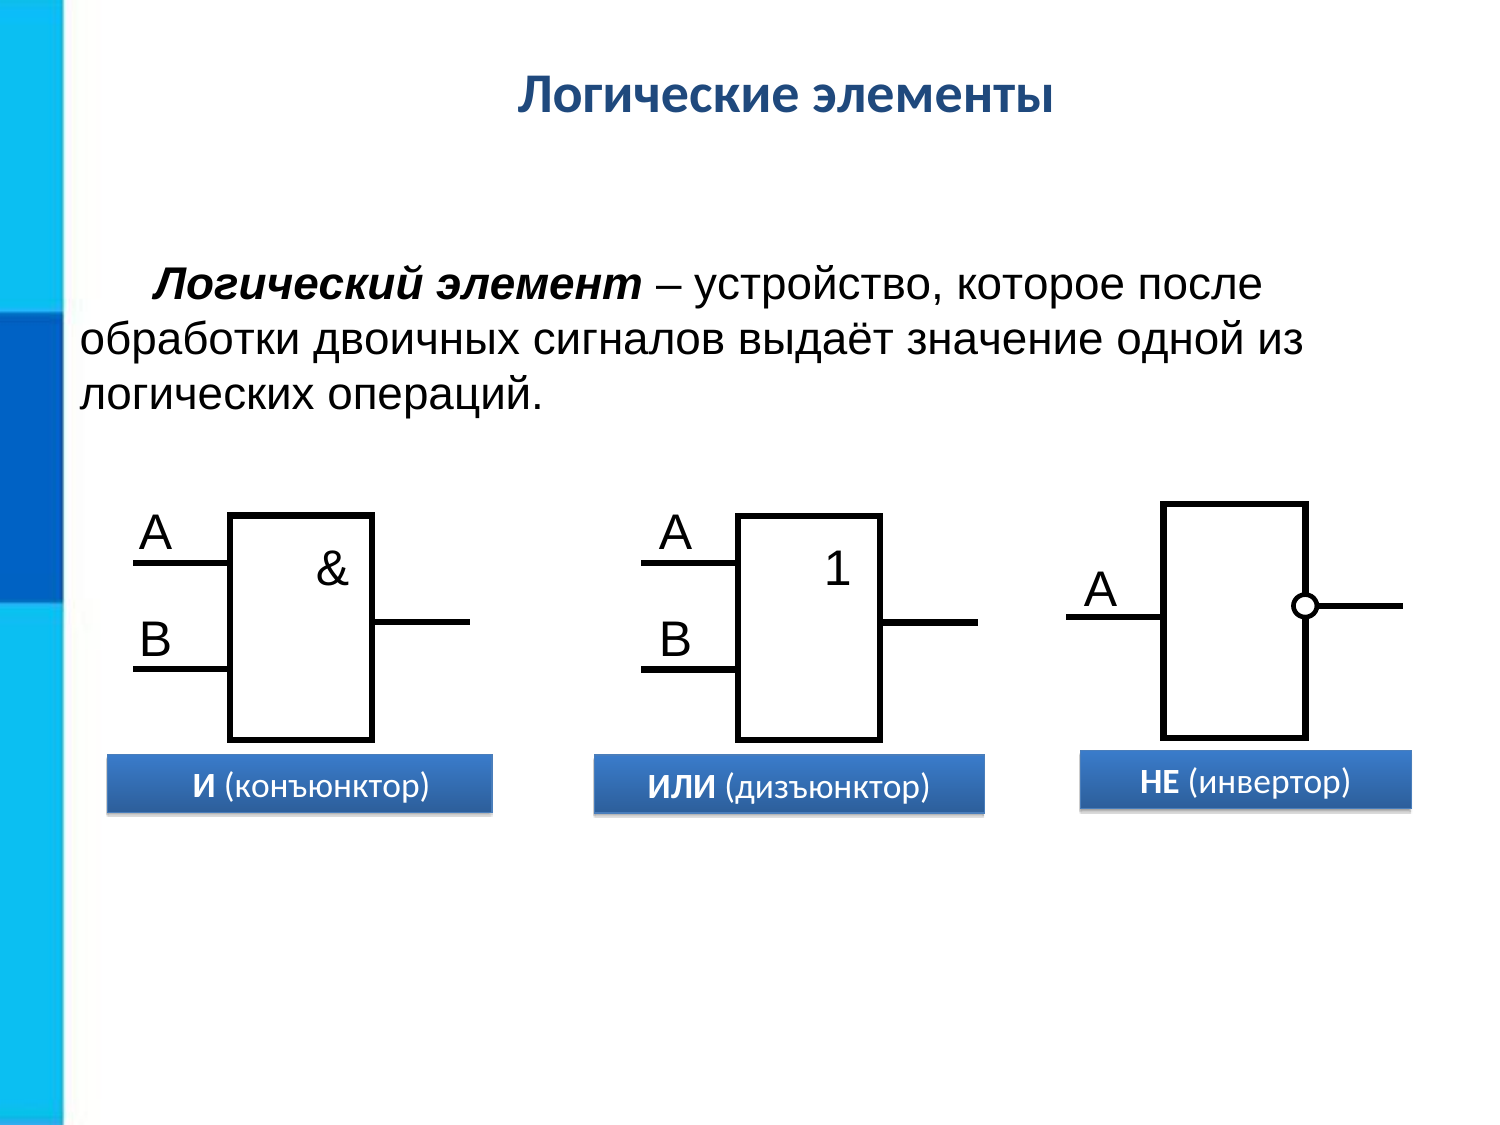

Логические элементы
Логический элемент – устройство, которое после обработки двоичных сигналов выдаёт значение одной из логических операций.
А
&
В
 И (конъюнктор)
А
1
В
ИЛИ (дизъюнктор)
А
НЕ (инвертор)